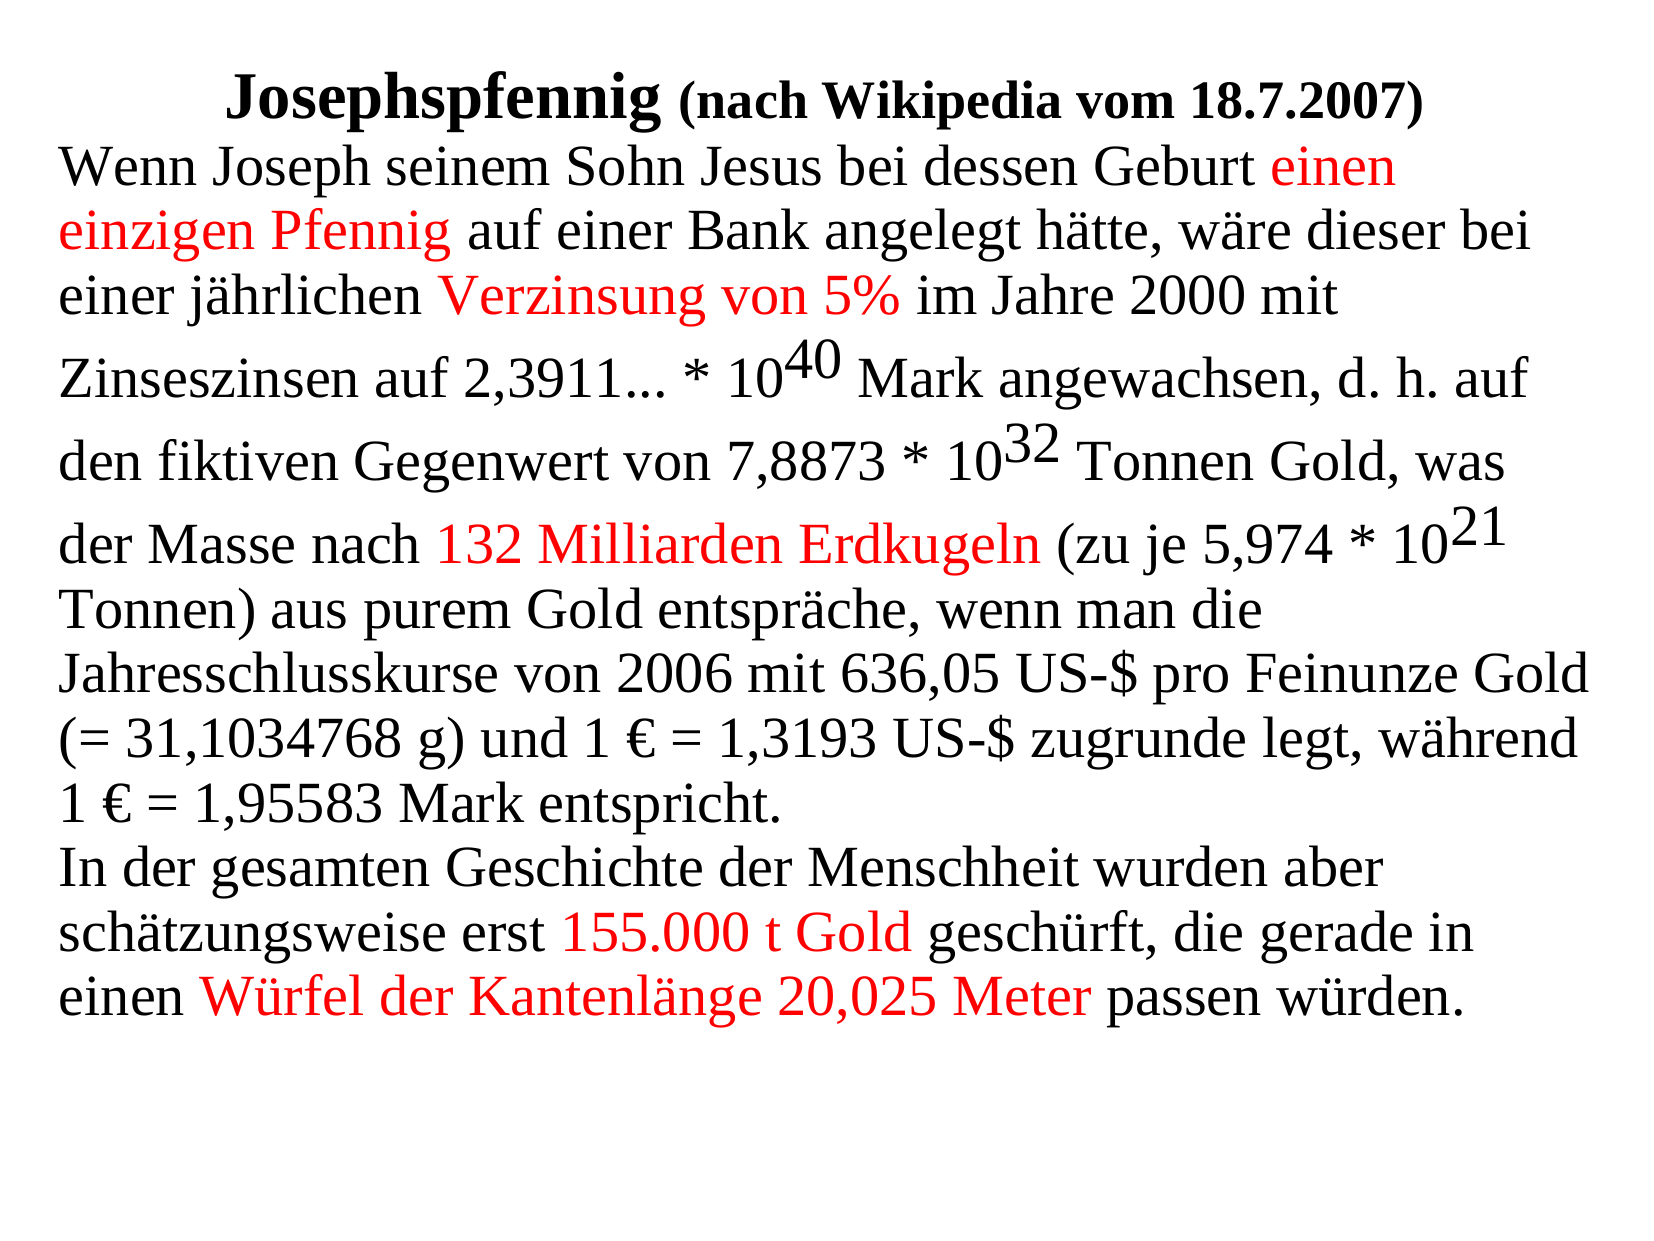

Josephspfennig (nach Wikipedia vom 18.7.2007)
Wenn Joseph seinem Sohn Jesus bei dessen Geburt einen einzigen Pfennig auf einer Bank angelegt hätte, wäre dieser bei einer jährlichen Verzinsung von 5% im Jahre 2000 mit Zinseszinsen auf 2,3911... * 1040 Mark angewachsen, d. h. auf den fiktiven Gegenwert von 7,8873 * 1032 Tonnen Gold, was der Masse nach 132 Milliarden Erdkugeln (zu je 5,974 * 1021 Tonnen) aus purem Gold entspräche, wenn man die Jahresschlusskurse von 2006 mit 636,05 US-$ pro Feinunze Gold (= 31,1034768 g) und 1 € = 1,3193 US-$ zugrunde legt, während 1 € = 1,95583 Mark entspricht.
In der gesamten Geschichte der Menschheit wurden aber schätzungsweise erst 155.000 t Gold geschürft, die gerade in einen Würfel der Kantenlänge 20,025 Meter passen würden.